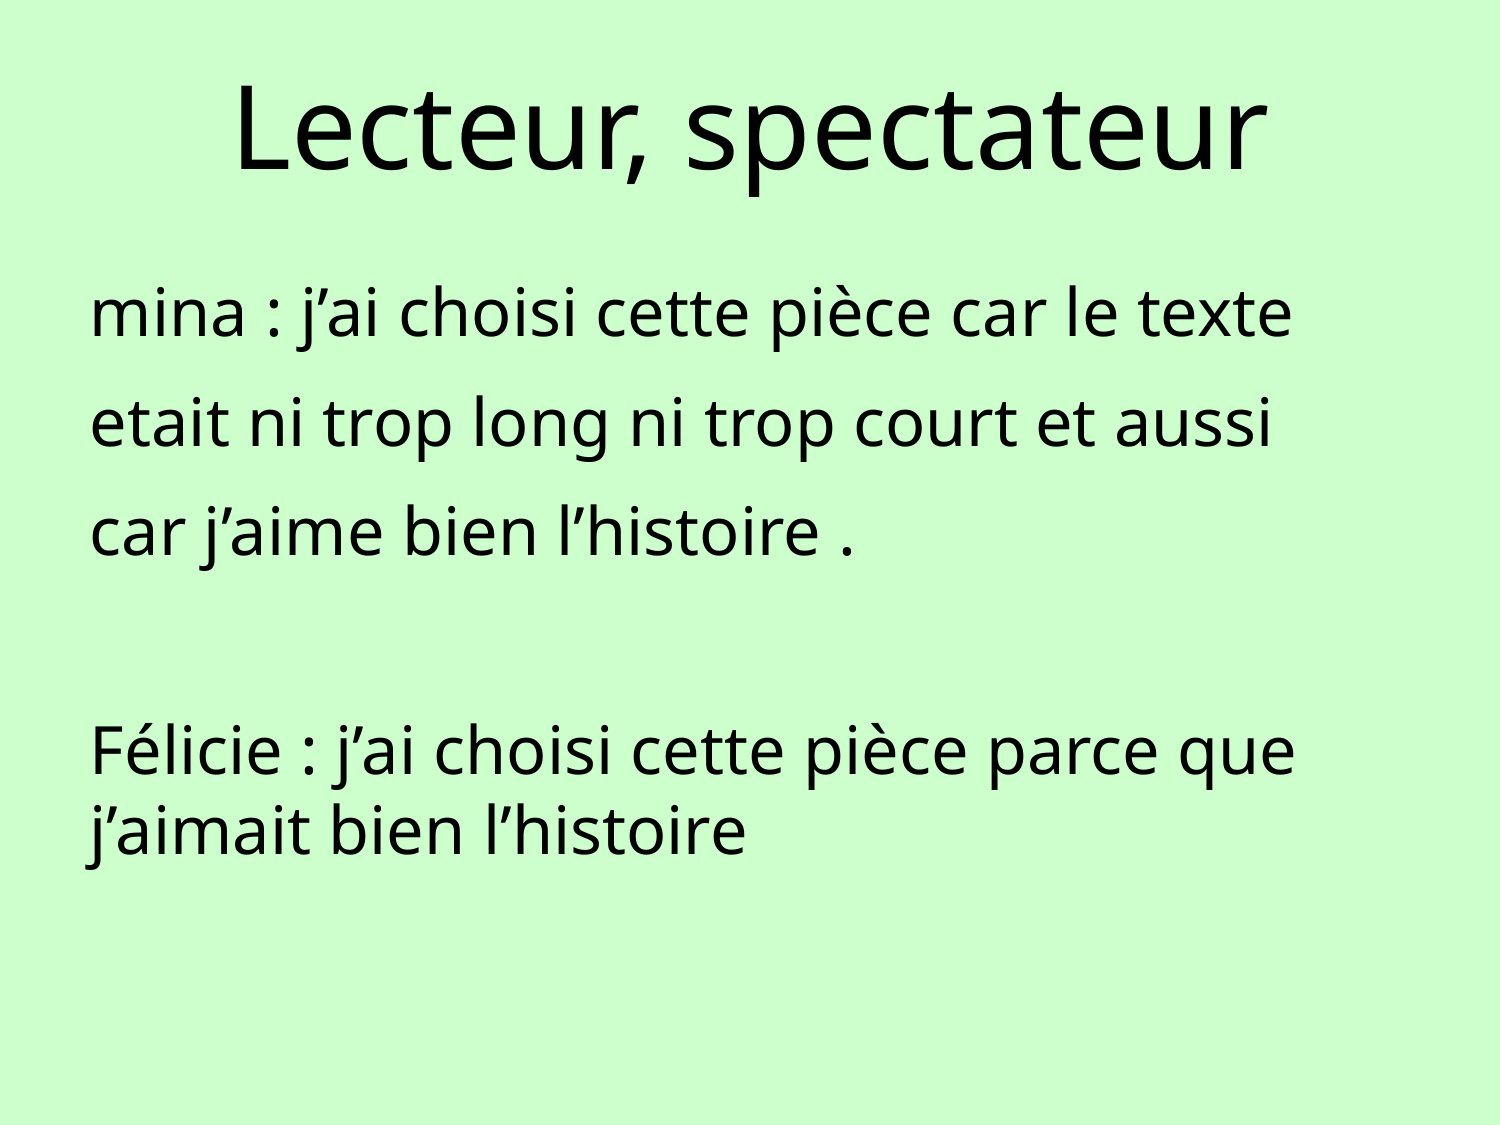

# Lecteur, spectateur
mina : j’ai choisi cette pièce car le texte
etait ni trop long ni trop court et aussi
car j’aime bien l’histoire .
Félicie : j’ai choisi cette pièce parce que j’aimait bien l’histoire